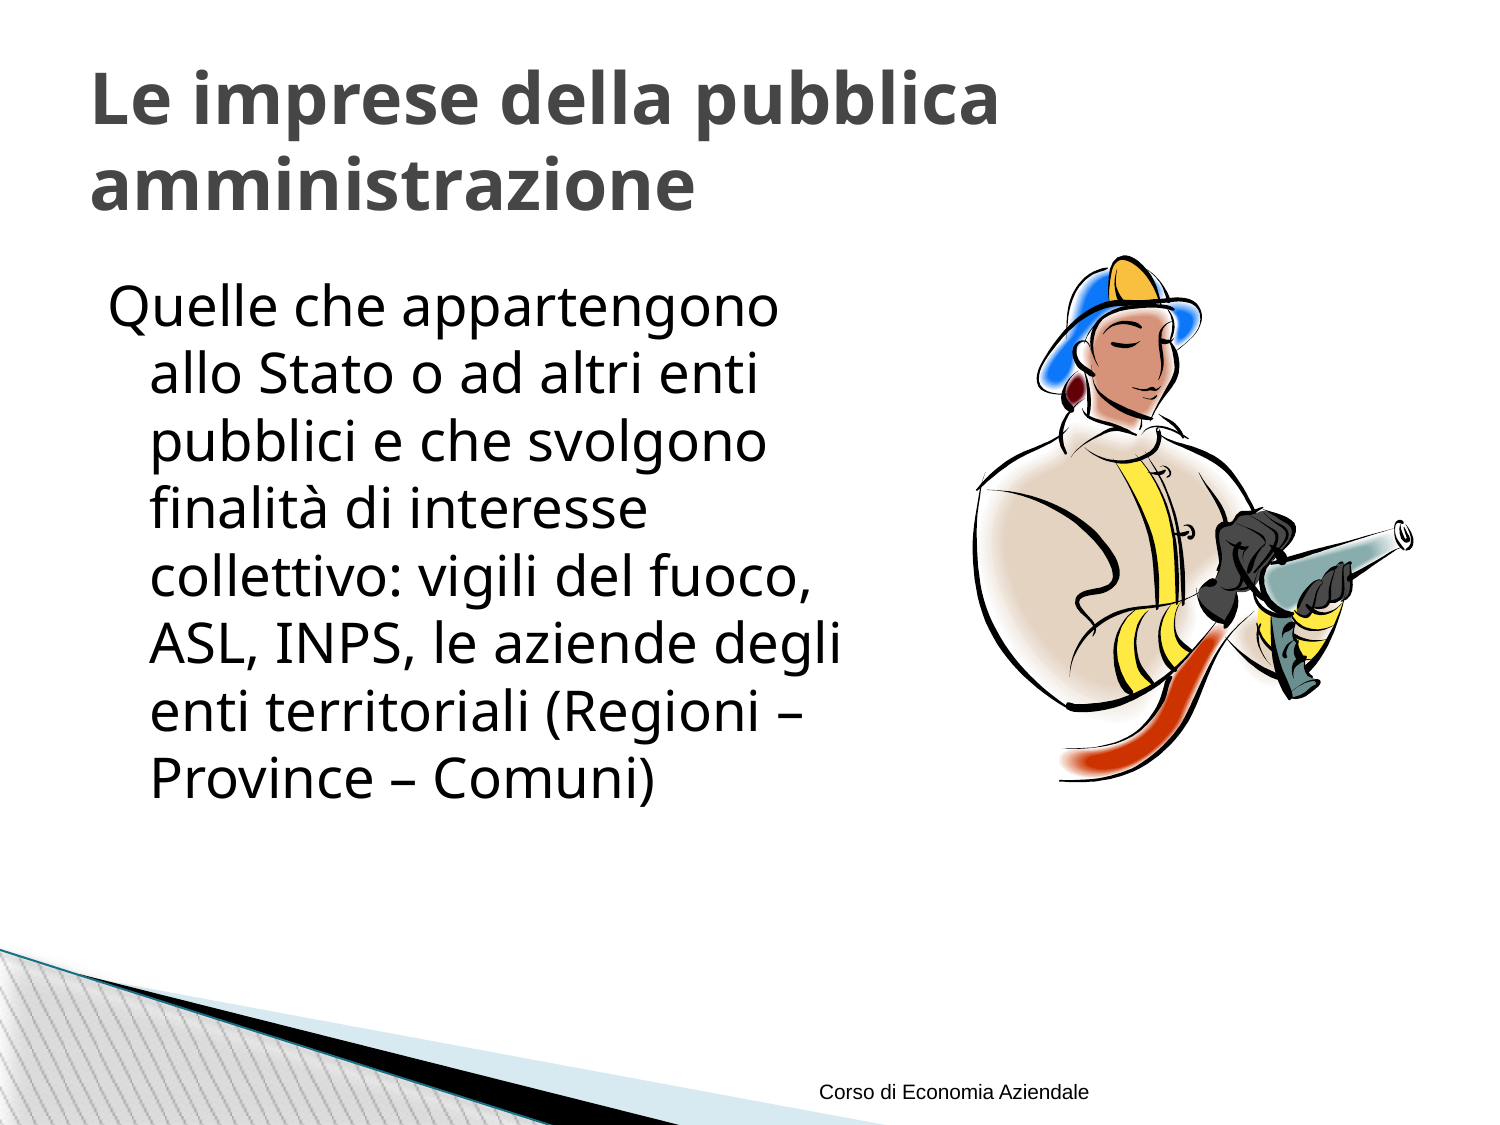

# Le imprese della pubblica amministrazione
Quelle che appartengono allo Stato o ad altri enti pubblici e che svolgono finalità di interesse collettivo: vigili del fuoco, ASL, INPS, le aziende degli enti territoriali (Regioni – Province – Comuni)
Corso di Economia Aziendale